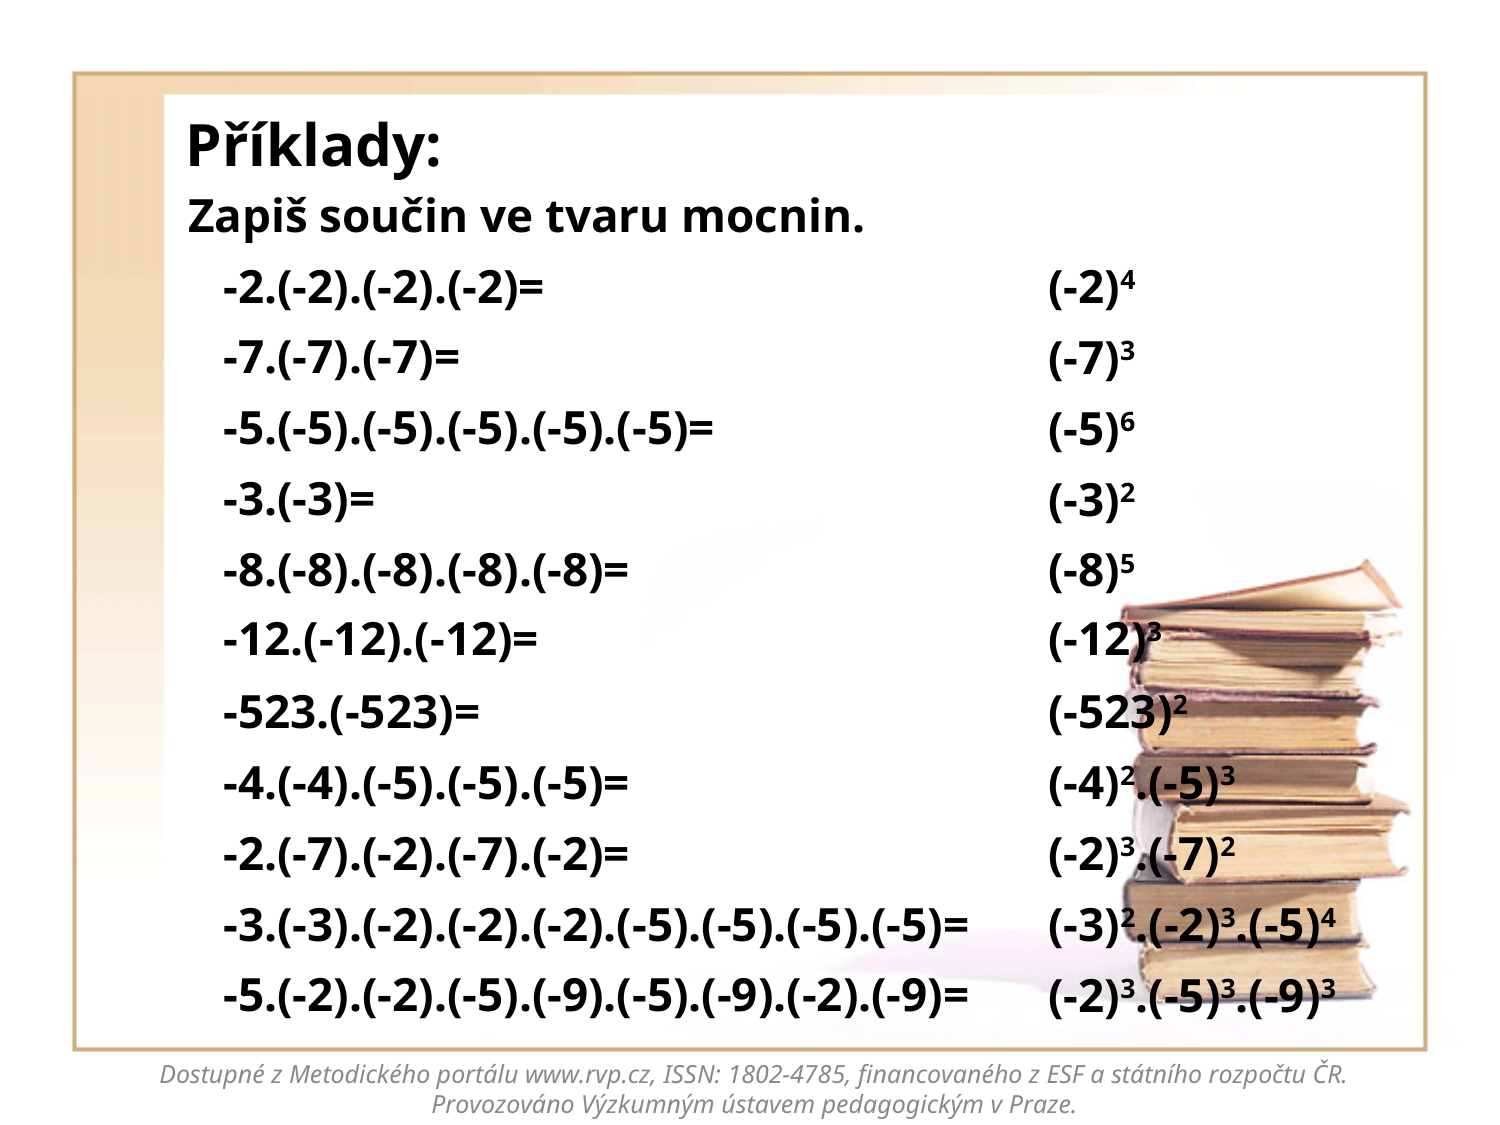

Příklady:
Zapiš součin ve tvaru mocnin.
-2.(-2).(-2).(-2)=
(-2)4
-7.(-7).(-7)=
(-7)3
-5.(-5).(-5).(-5).(-5).(-5)=
(-5)6
-3.(-3)=
(-3)2
-8.(-8).(-8).(-8).(-8)=
(-8)5
-12.(-12).(-12)=
(-12)3
-523.(-523)=
(-523)2
-4.(-4).(-5).(-5).(-5)=
(-4)2.(-5)3
-2.(-7).(-2).(-7).(-2)=
(-2)3.(-7)2
-3.(-3).(-2).(-2).(-2).(-5).(-5).(-5).(-5)=
(-3)2.(-2)3.(-5)4
-5.(-2).(-2).(-5).(-9).(-5).(-9).(-2).(-9)=
(-2)3.(-5)3.(-9)3